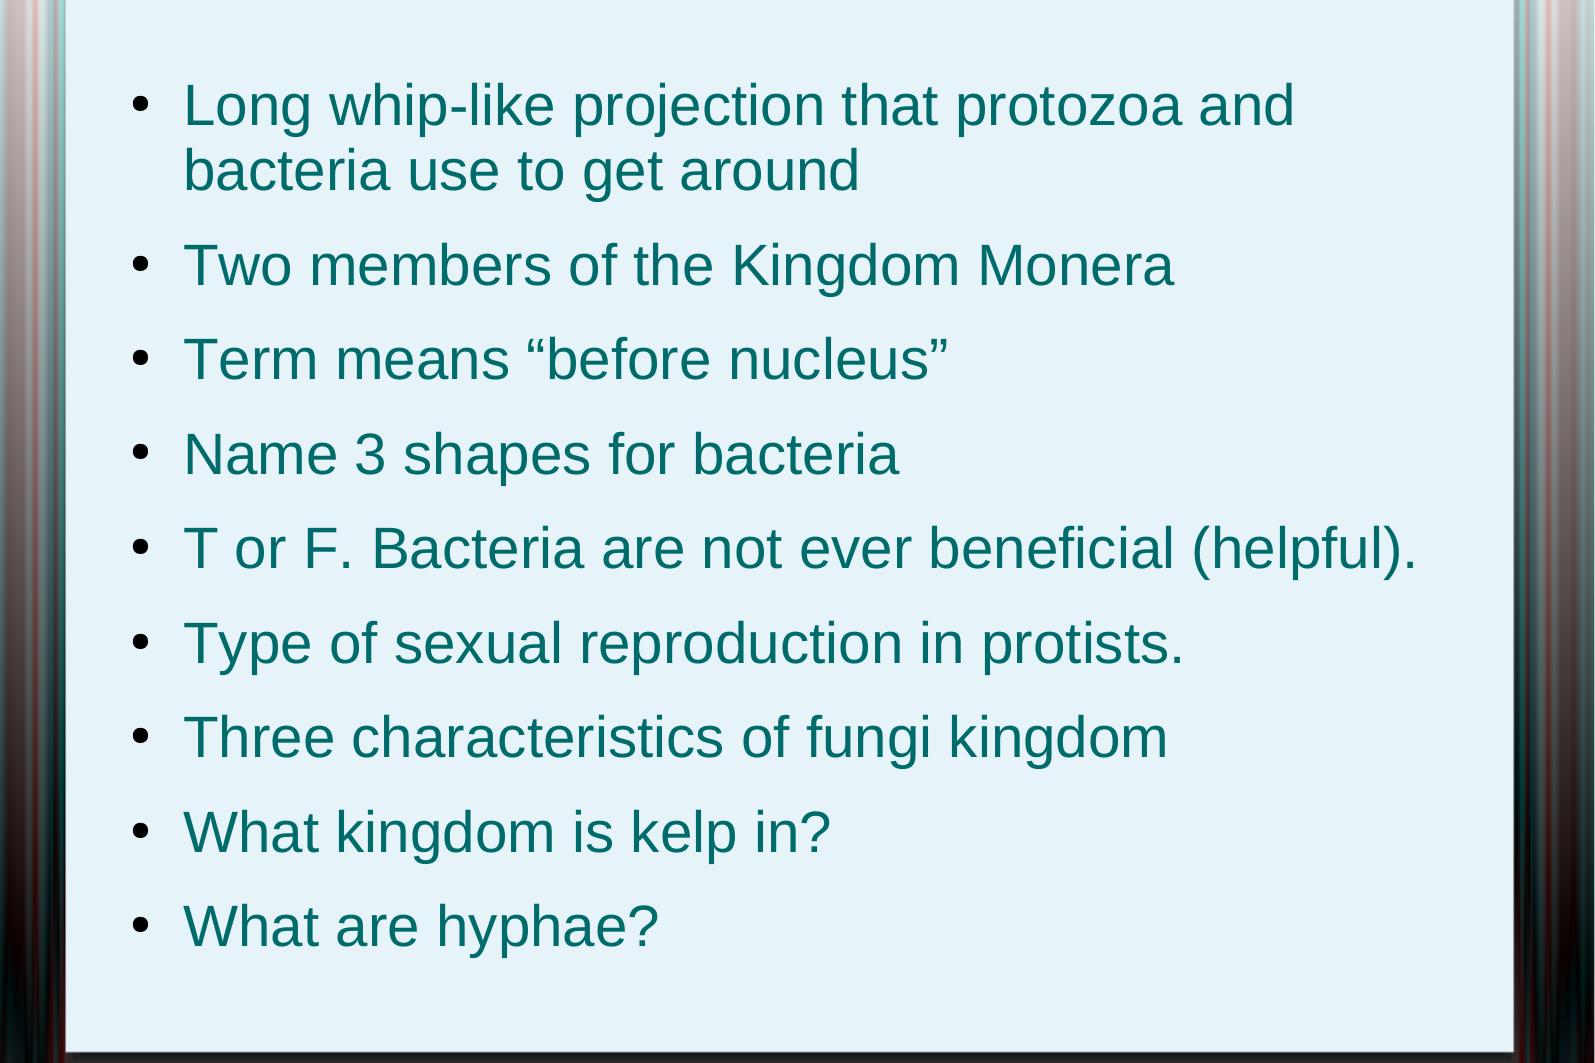

Long whip-like projection that protozoa and bacteria use to get around
Two members of the Kingdom Monera
Term means “before nucleus”
Name 3 shapes for bacteria
T or F. Bacteria are not ever beneficial (helpful).
Type of sexual reproduction in protists.
Three characteristics of fungi kingdom
What kingdom is kelp in?
What are hyphae?
#